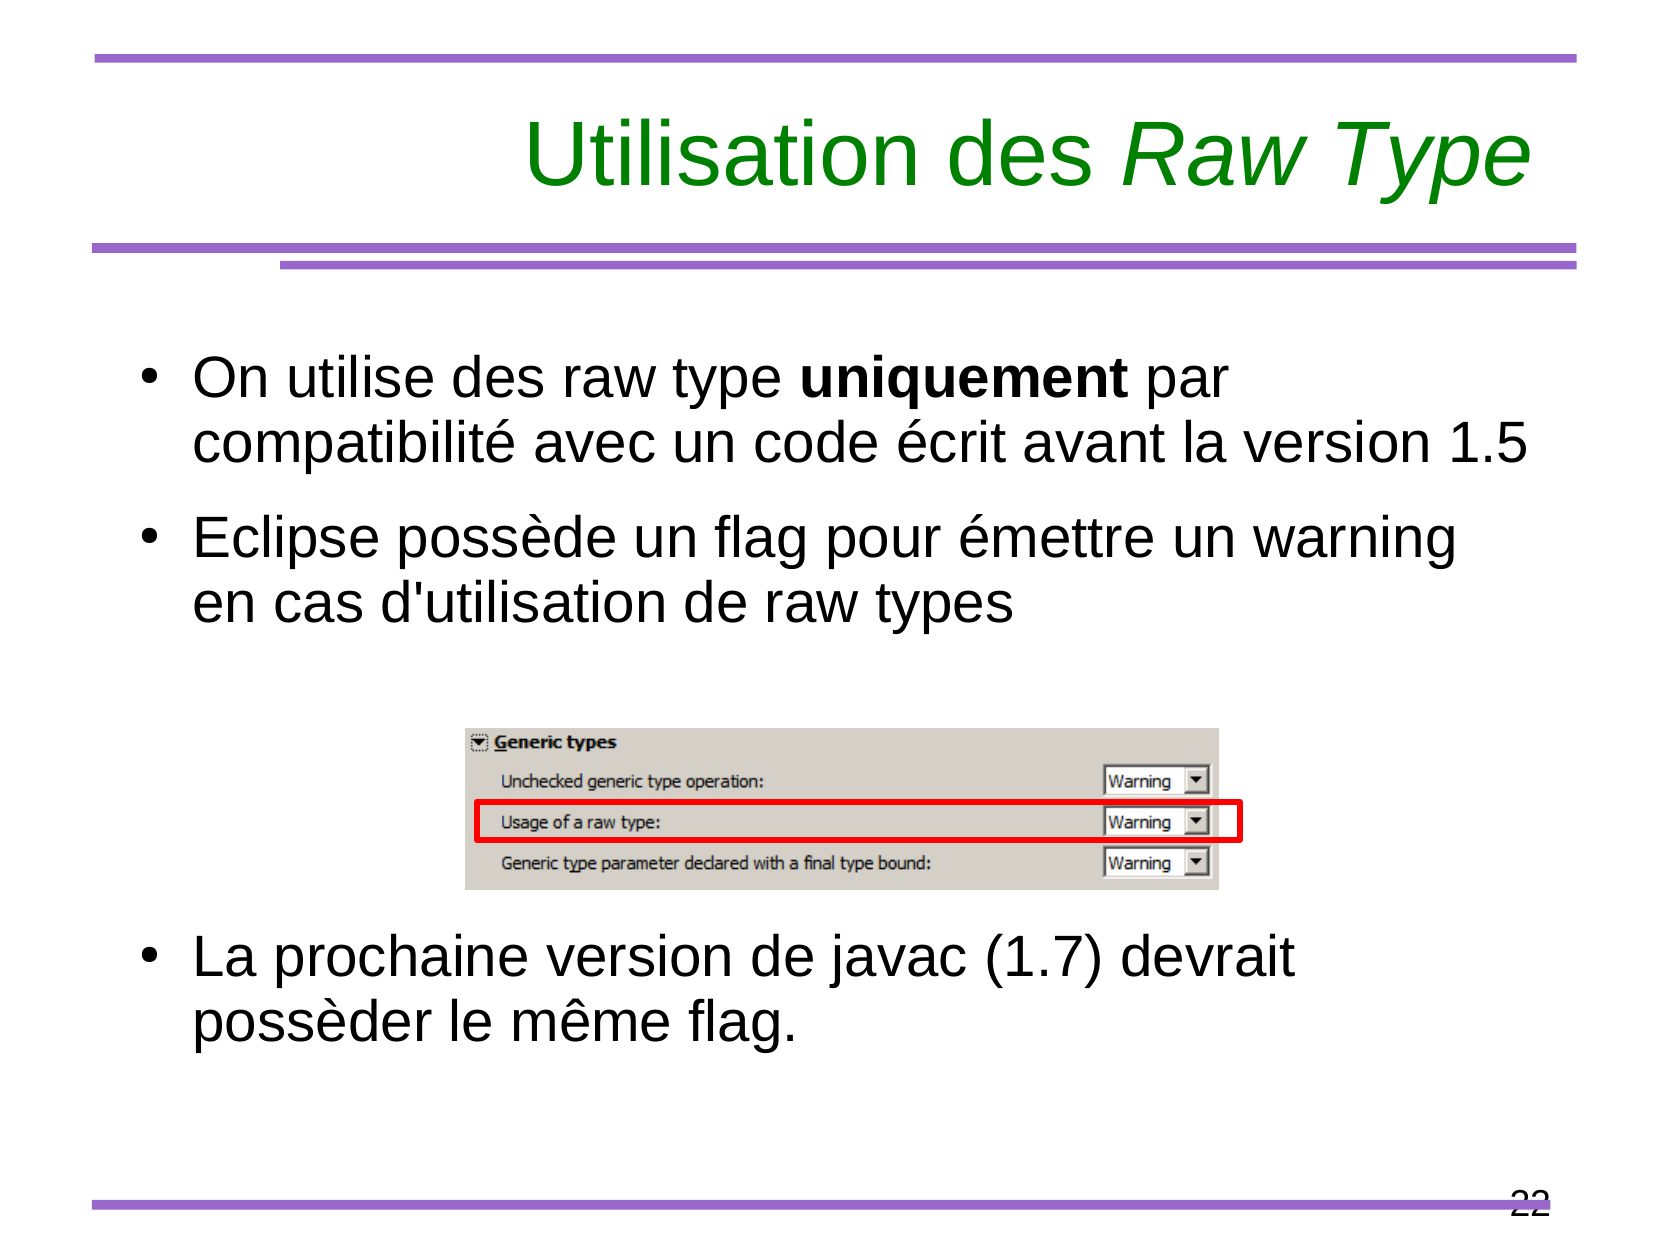

# Utilisation des Raw Type
On utilise des raw type uniquement par compatibilité avec un code écrit avant la version 1.5
Eclipse possède un flag pour émettre un warning en cas d'utilisation de raw types
La prochaine version de javac (1.7) devrait possèder le même flag.